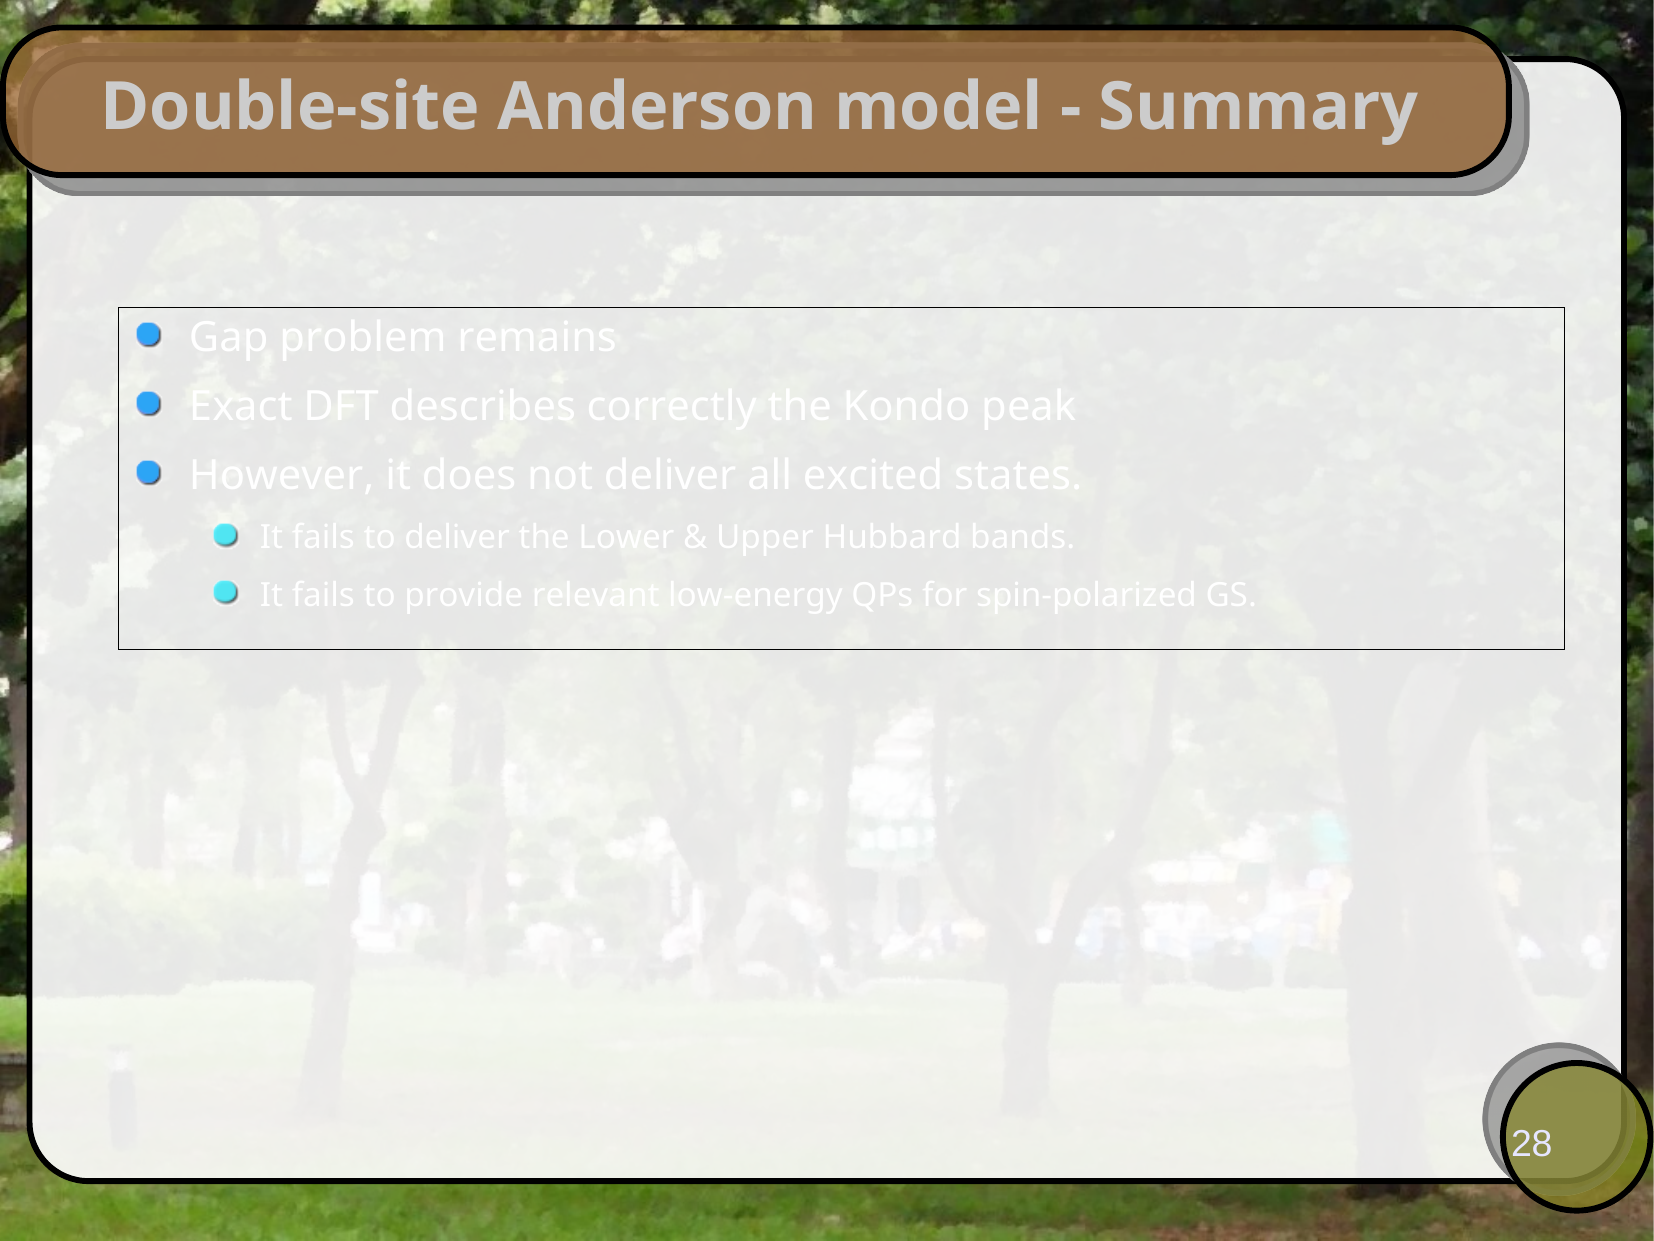

# Double-site Anderson model - Summary
Gap problem remains
Exact DFT describes correctly the Kondo peak
However, it does not deliver all excited states.
It fails to deliver the Lower & Upper Hubbard bands.
It fails to provide relevant low-energy QPs for spin-polarized GS.
28